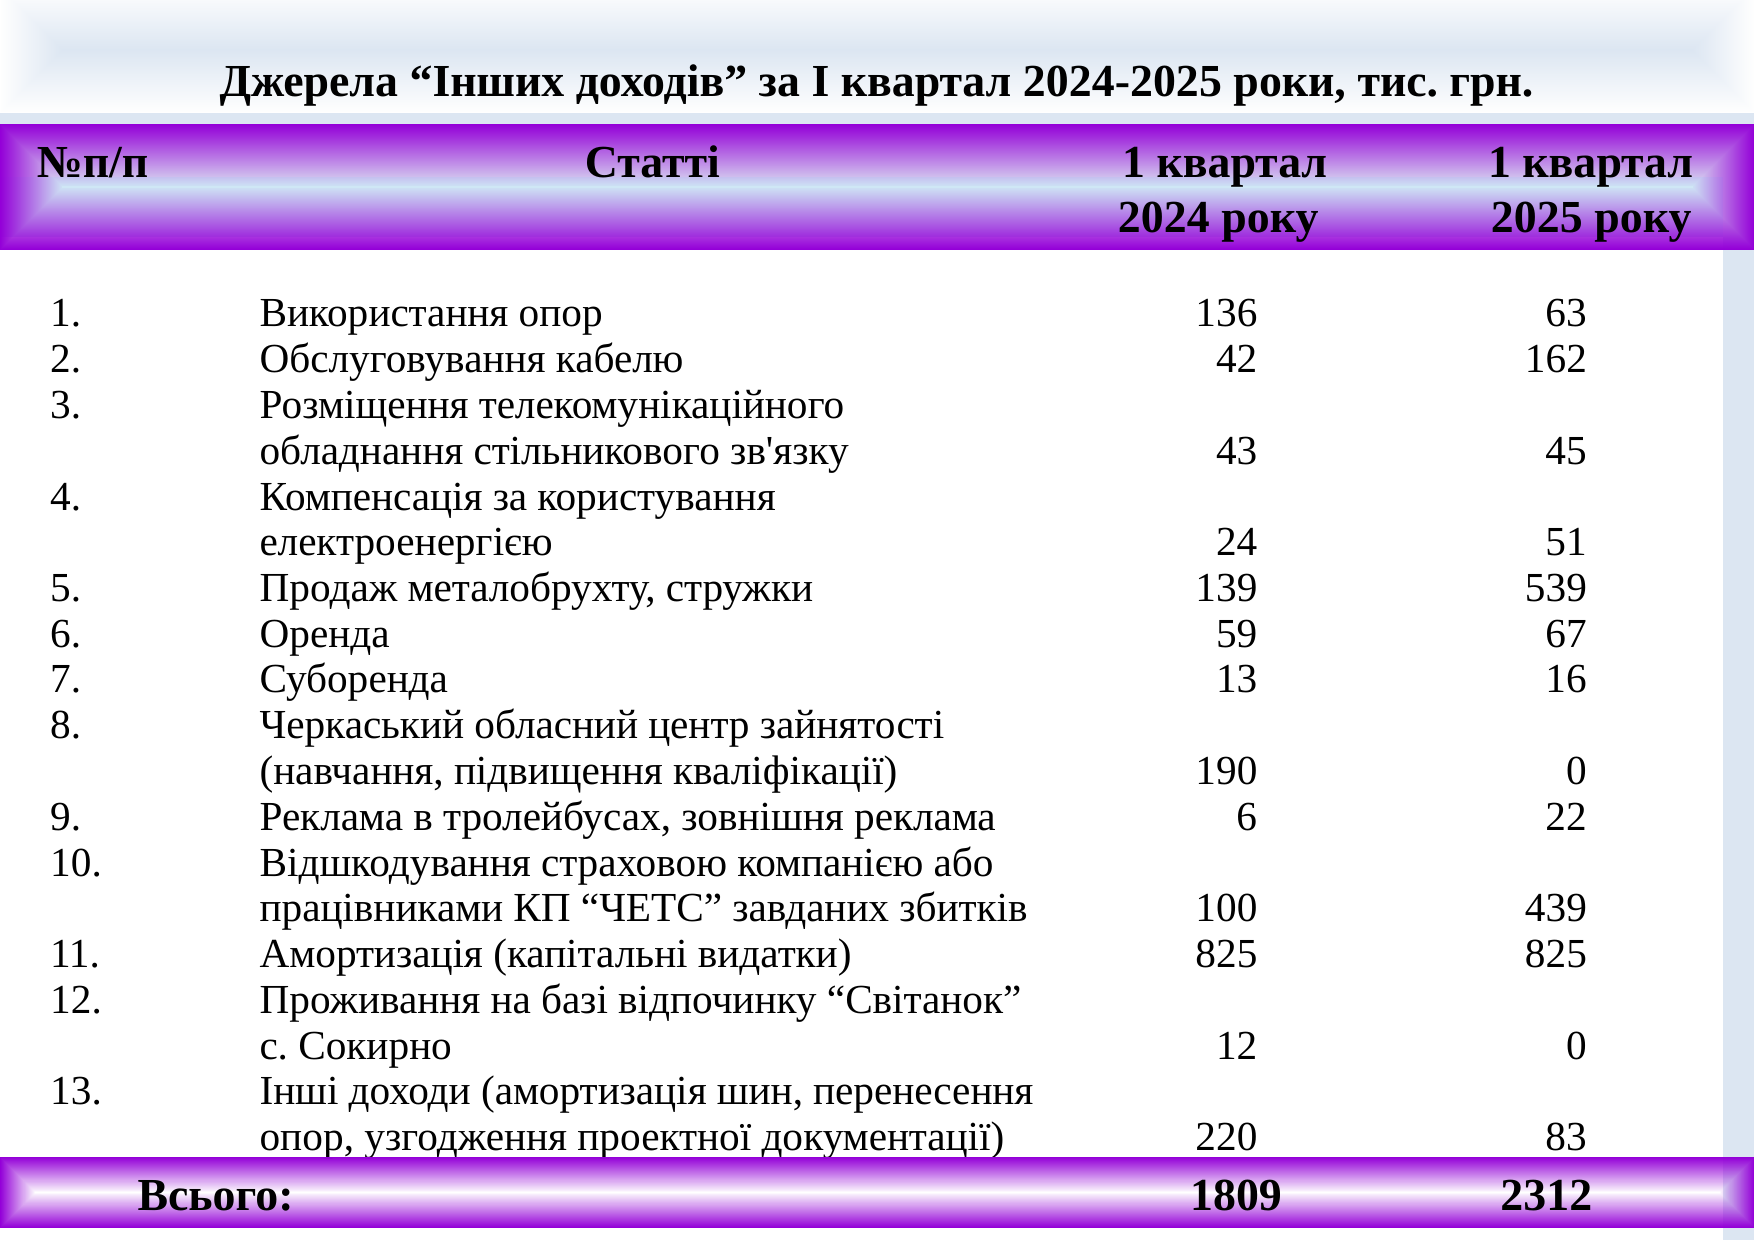

Джерела “Інших доходів” за I квартал 2024-2025 роки, тис. грн.
 №п/п Статті 1 квартал 1 квартал
 2024 року 2025 року
| | | | |
| --- | --- | --- | --- |
| 1. 2. 3. 4. 5. 6. 7. 8. 9. 10. 11. 12. 13. | Використання опор Обслуговування кабелю Розміщення телекомунікаційного обладнання стільникового зв'язку Компенсація за користування електроенергією Продаж металобрухту, стружки Оренда Суборенда Черкаський обласний центр зайнятості (навчання, підвищення кваліфікації) Реклама в тролейбусах, зовнішня реклама Відшкодування страховою компанією або працівниками КП “ЧЕТС” завданих збитків Амортизація (капітальні видатки) Проживання на базі відпочинку “Світанок” с. Сокирно Інші доходи (амортизація шин, перенесення опор, узгодження проектної документації) | 136 42 43 24 139 59 13 190 6 100 825 12 220 | 63 162 45 51 539 67 16 0 22 439 825 0 83 |
Всього: 1809 2312